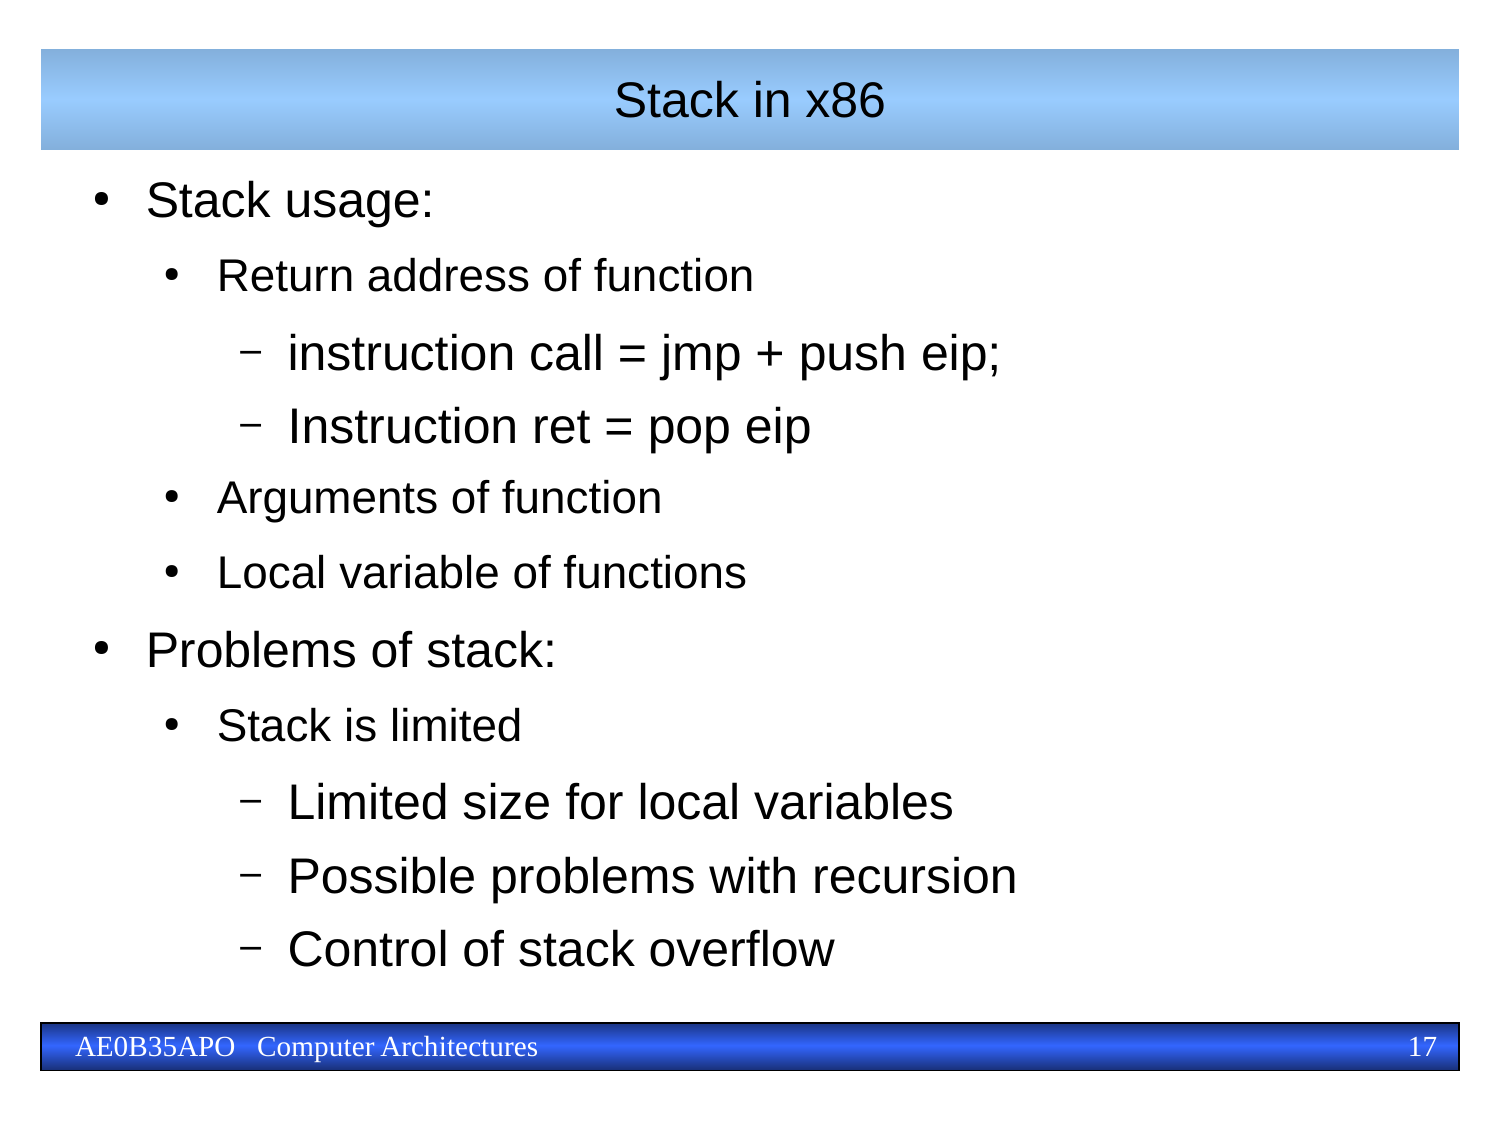

# Stack in x86
Stack usage:
Return address of function
instruction call = jmp + push eip;
Instruction ret = pop eip
Arguments of function
Local variable of functions
Problems of stack:
Stack is limited
Limited size for local variables
Possible problems with recursion
Control of stack overflow
AE0B35APO Computer Architectures
17